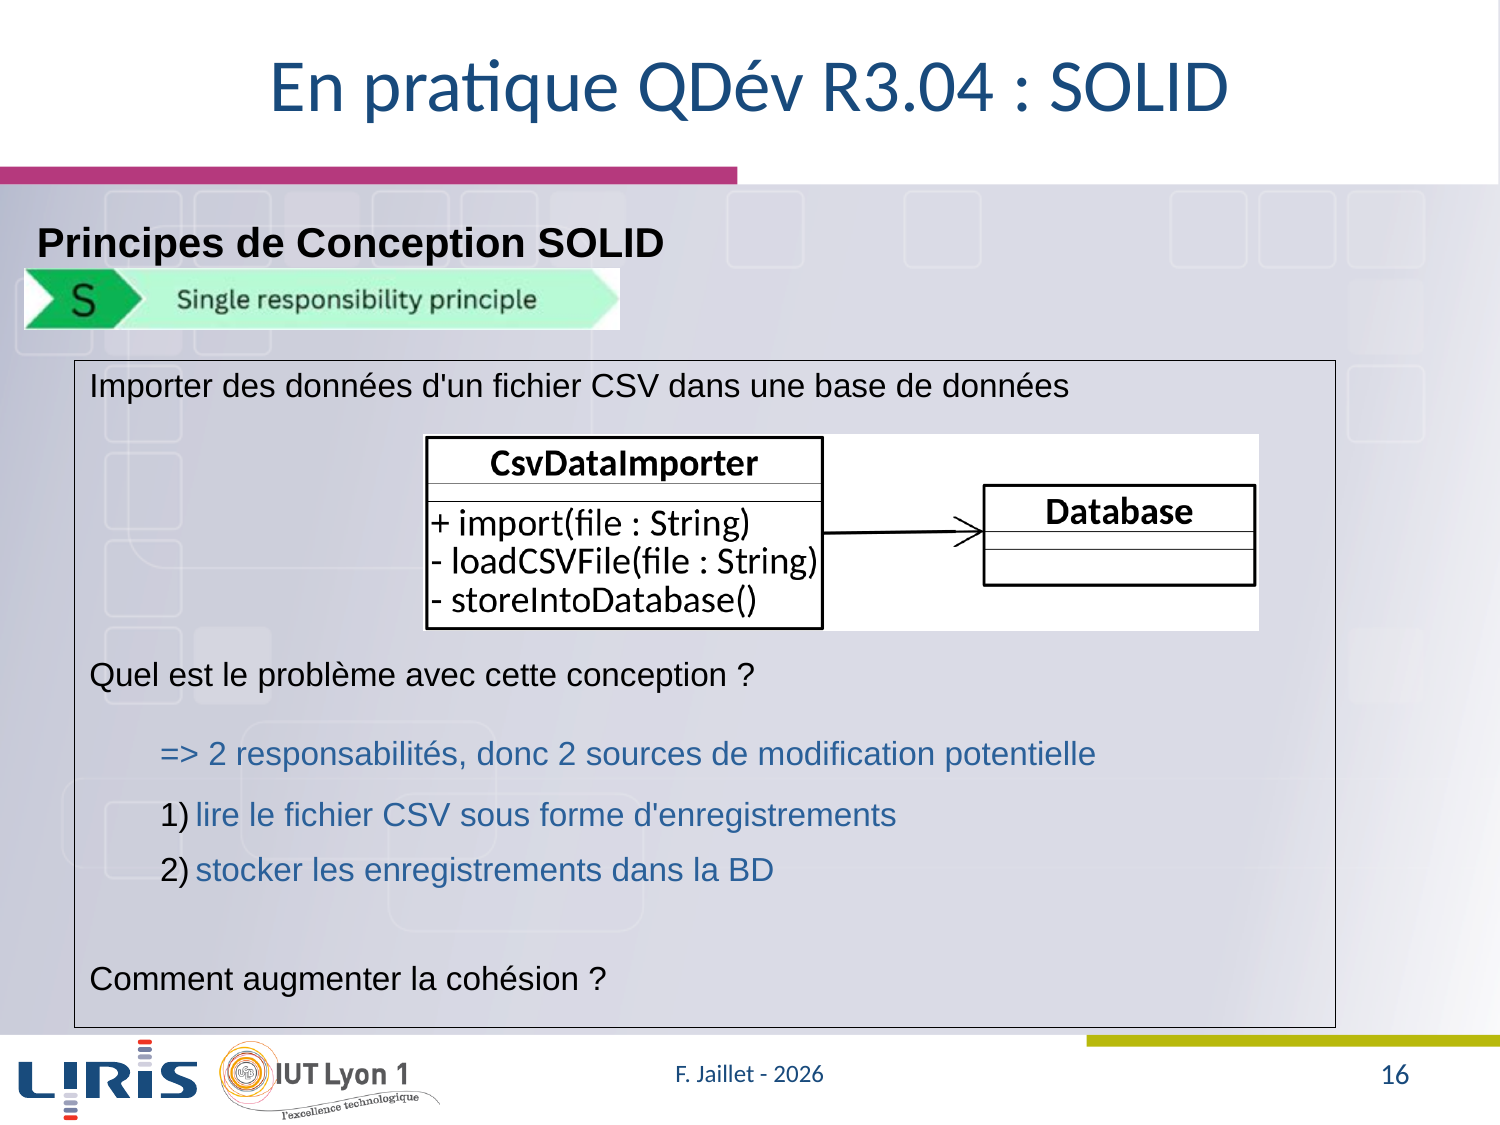

# En pratique QDév R3.04 : SOLID
Principes de Conception SOLID
Importer des données d'un fichier CSV dans une base de données
Quel est le problème avec cette conception ?
=> 2 responsabilités, donc 2 sources de modification potentielle
lire le fichier CSV sous forme d'enregistrements
stocker les enregistrements dans la BD
Comment augmenter la cohésion ?
F. Jaillet - 2026